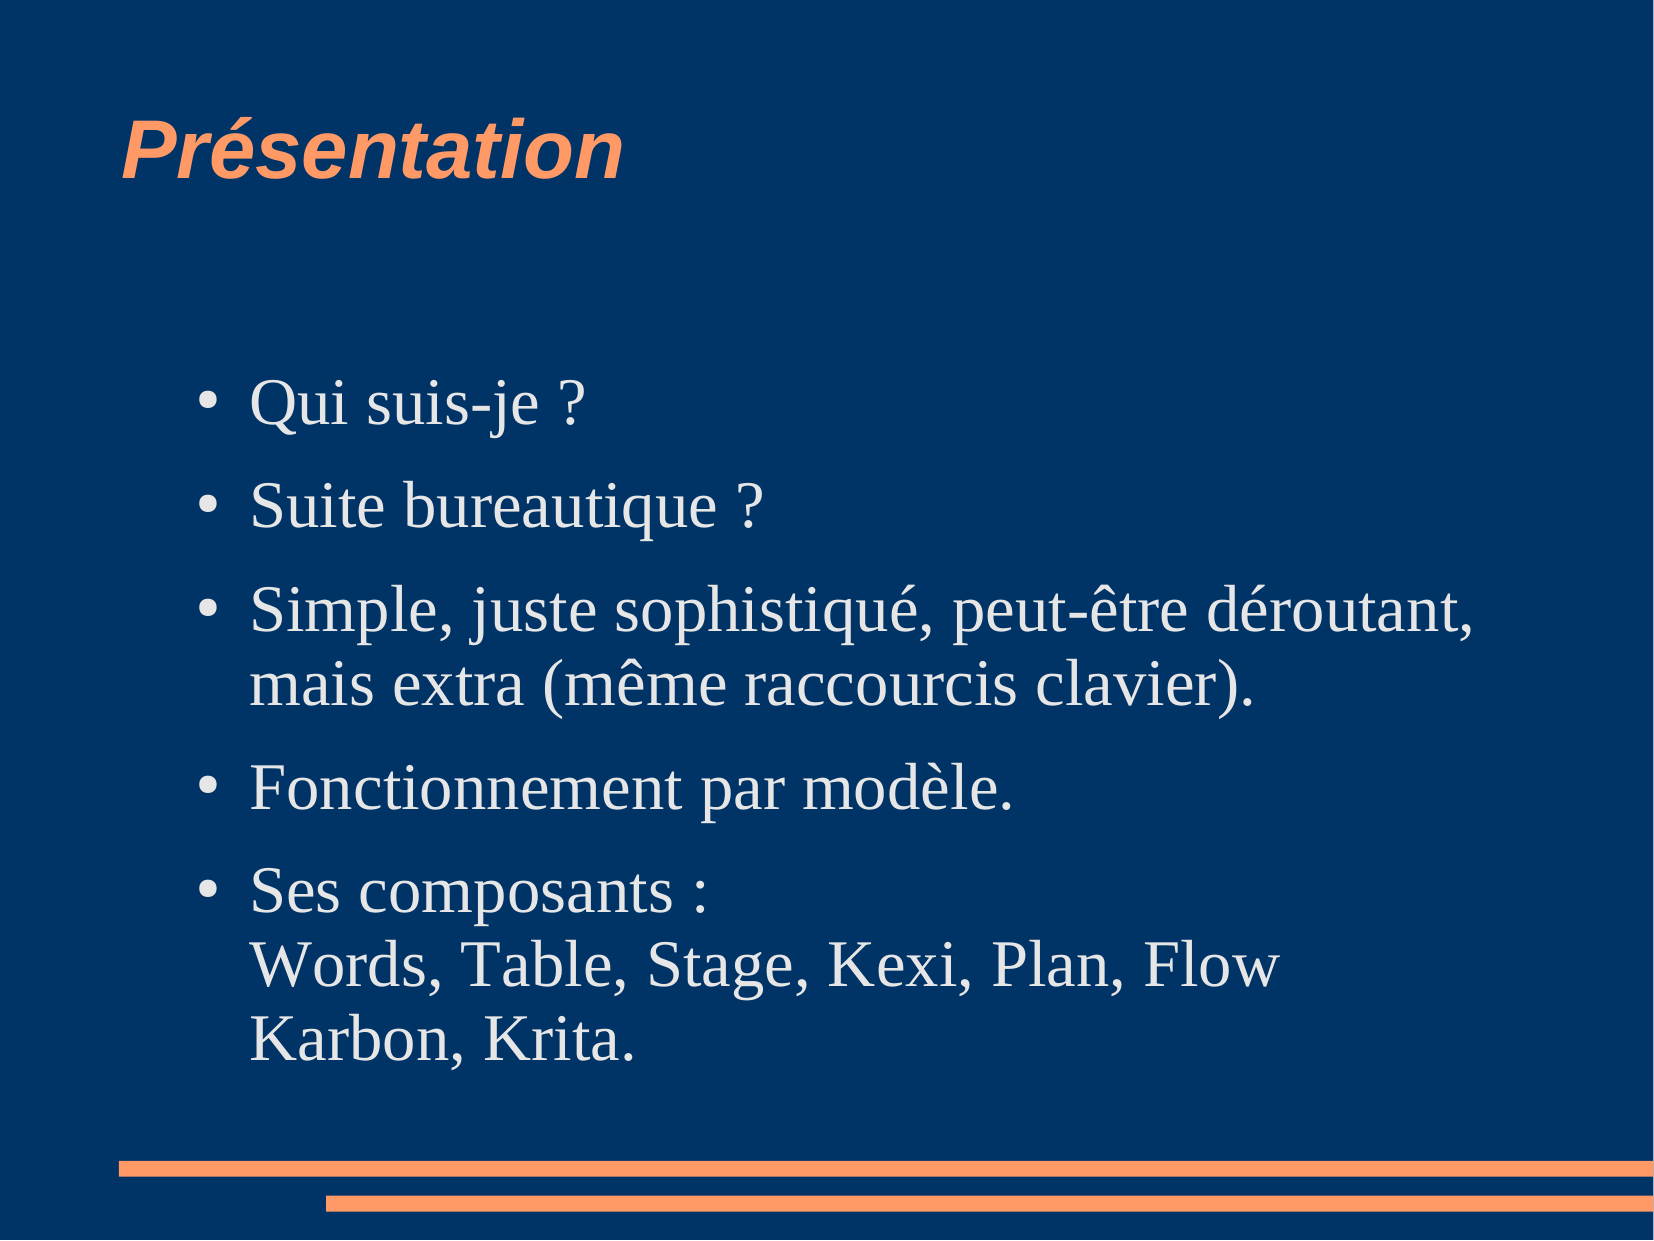

# Présentation
Qui suis-je ?
Suite bureautique ?
Simple, juste sophistiqué, peut-être déroutant, mais extra (même raccourcis clavier).
Fonctionnement par modèle.
Ses composants :
Words, Table, Stage, Kexi, Plan, Flow
Karbon, Krita.